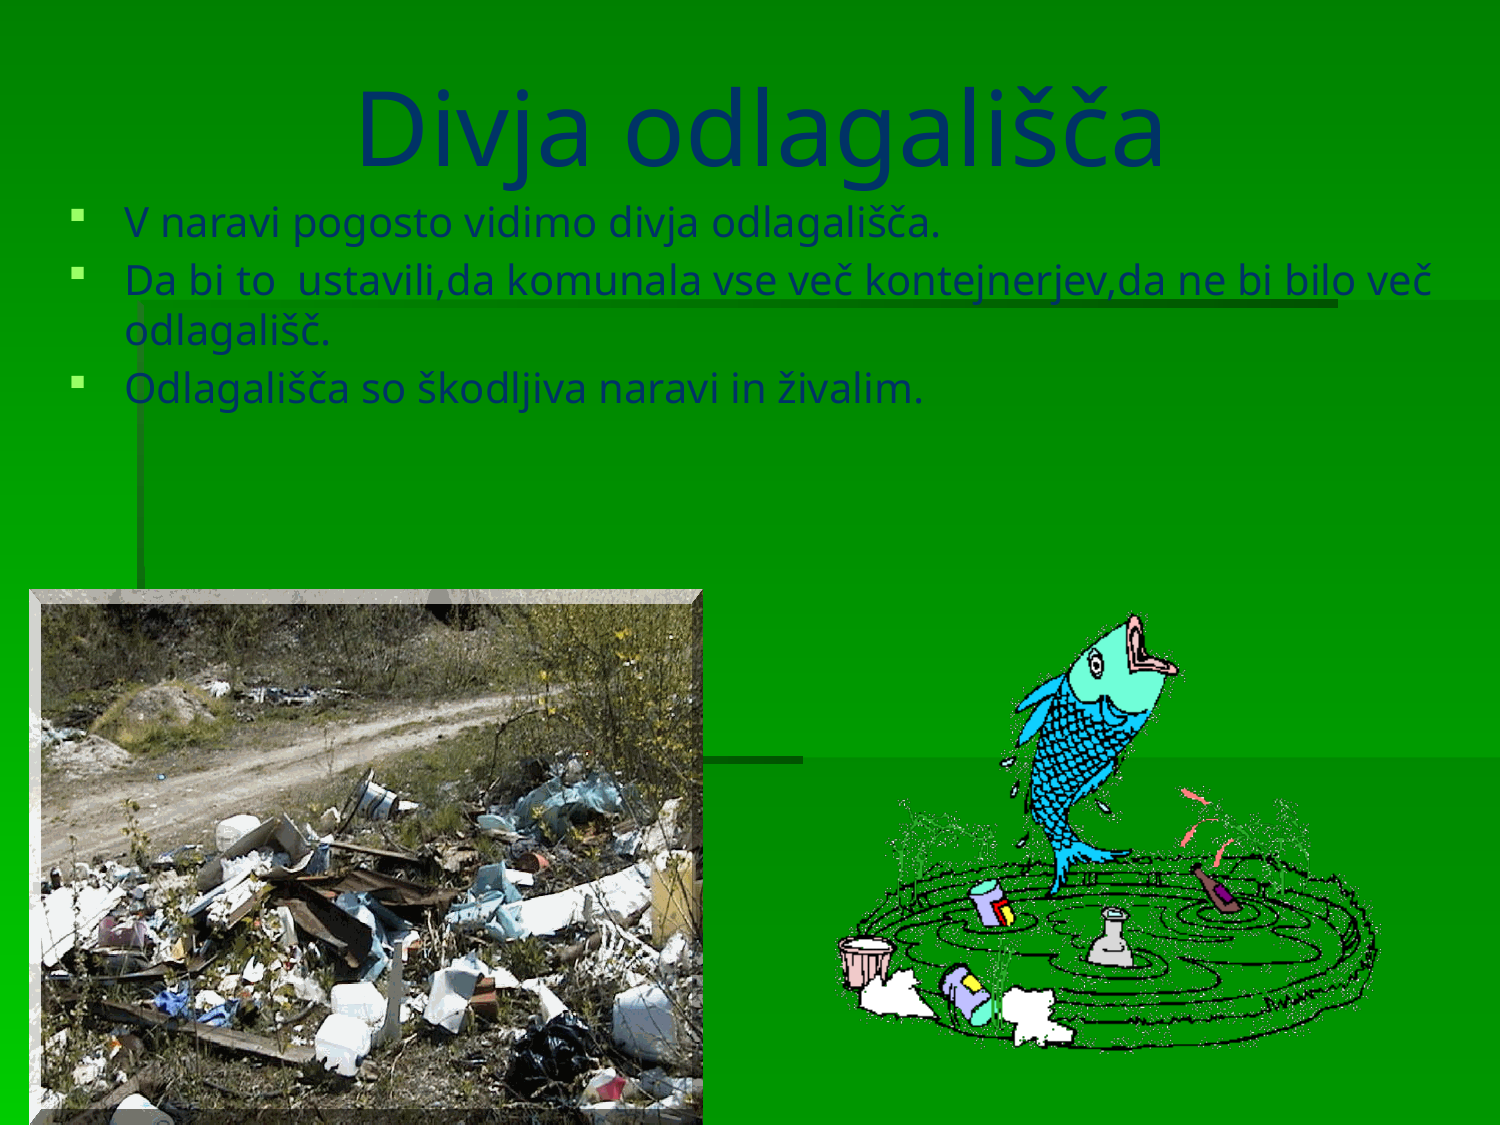

#
Divja odlagališča
V naravi pogosto vidimo divja odlagališča.
Da bi to ustavili,da komunala vse več kontejnerjev,da ne bi bilo več odlagališč.
Odlagališča so škodljiva naravi in živalim.